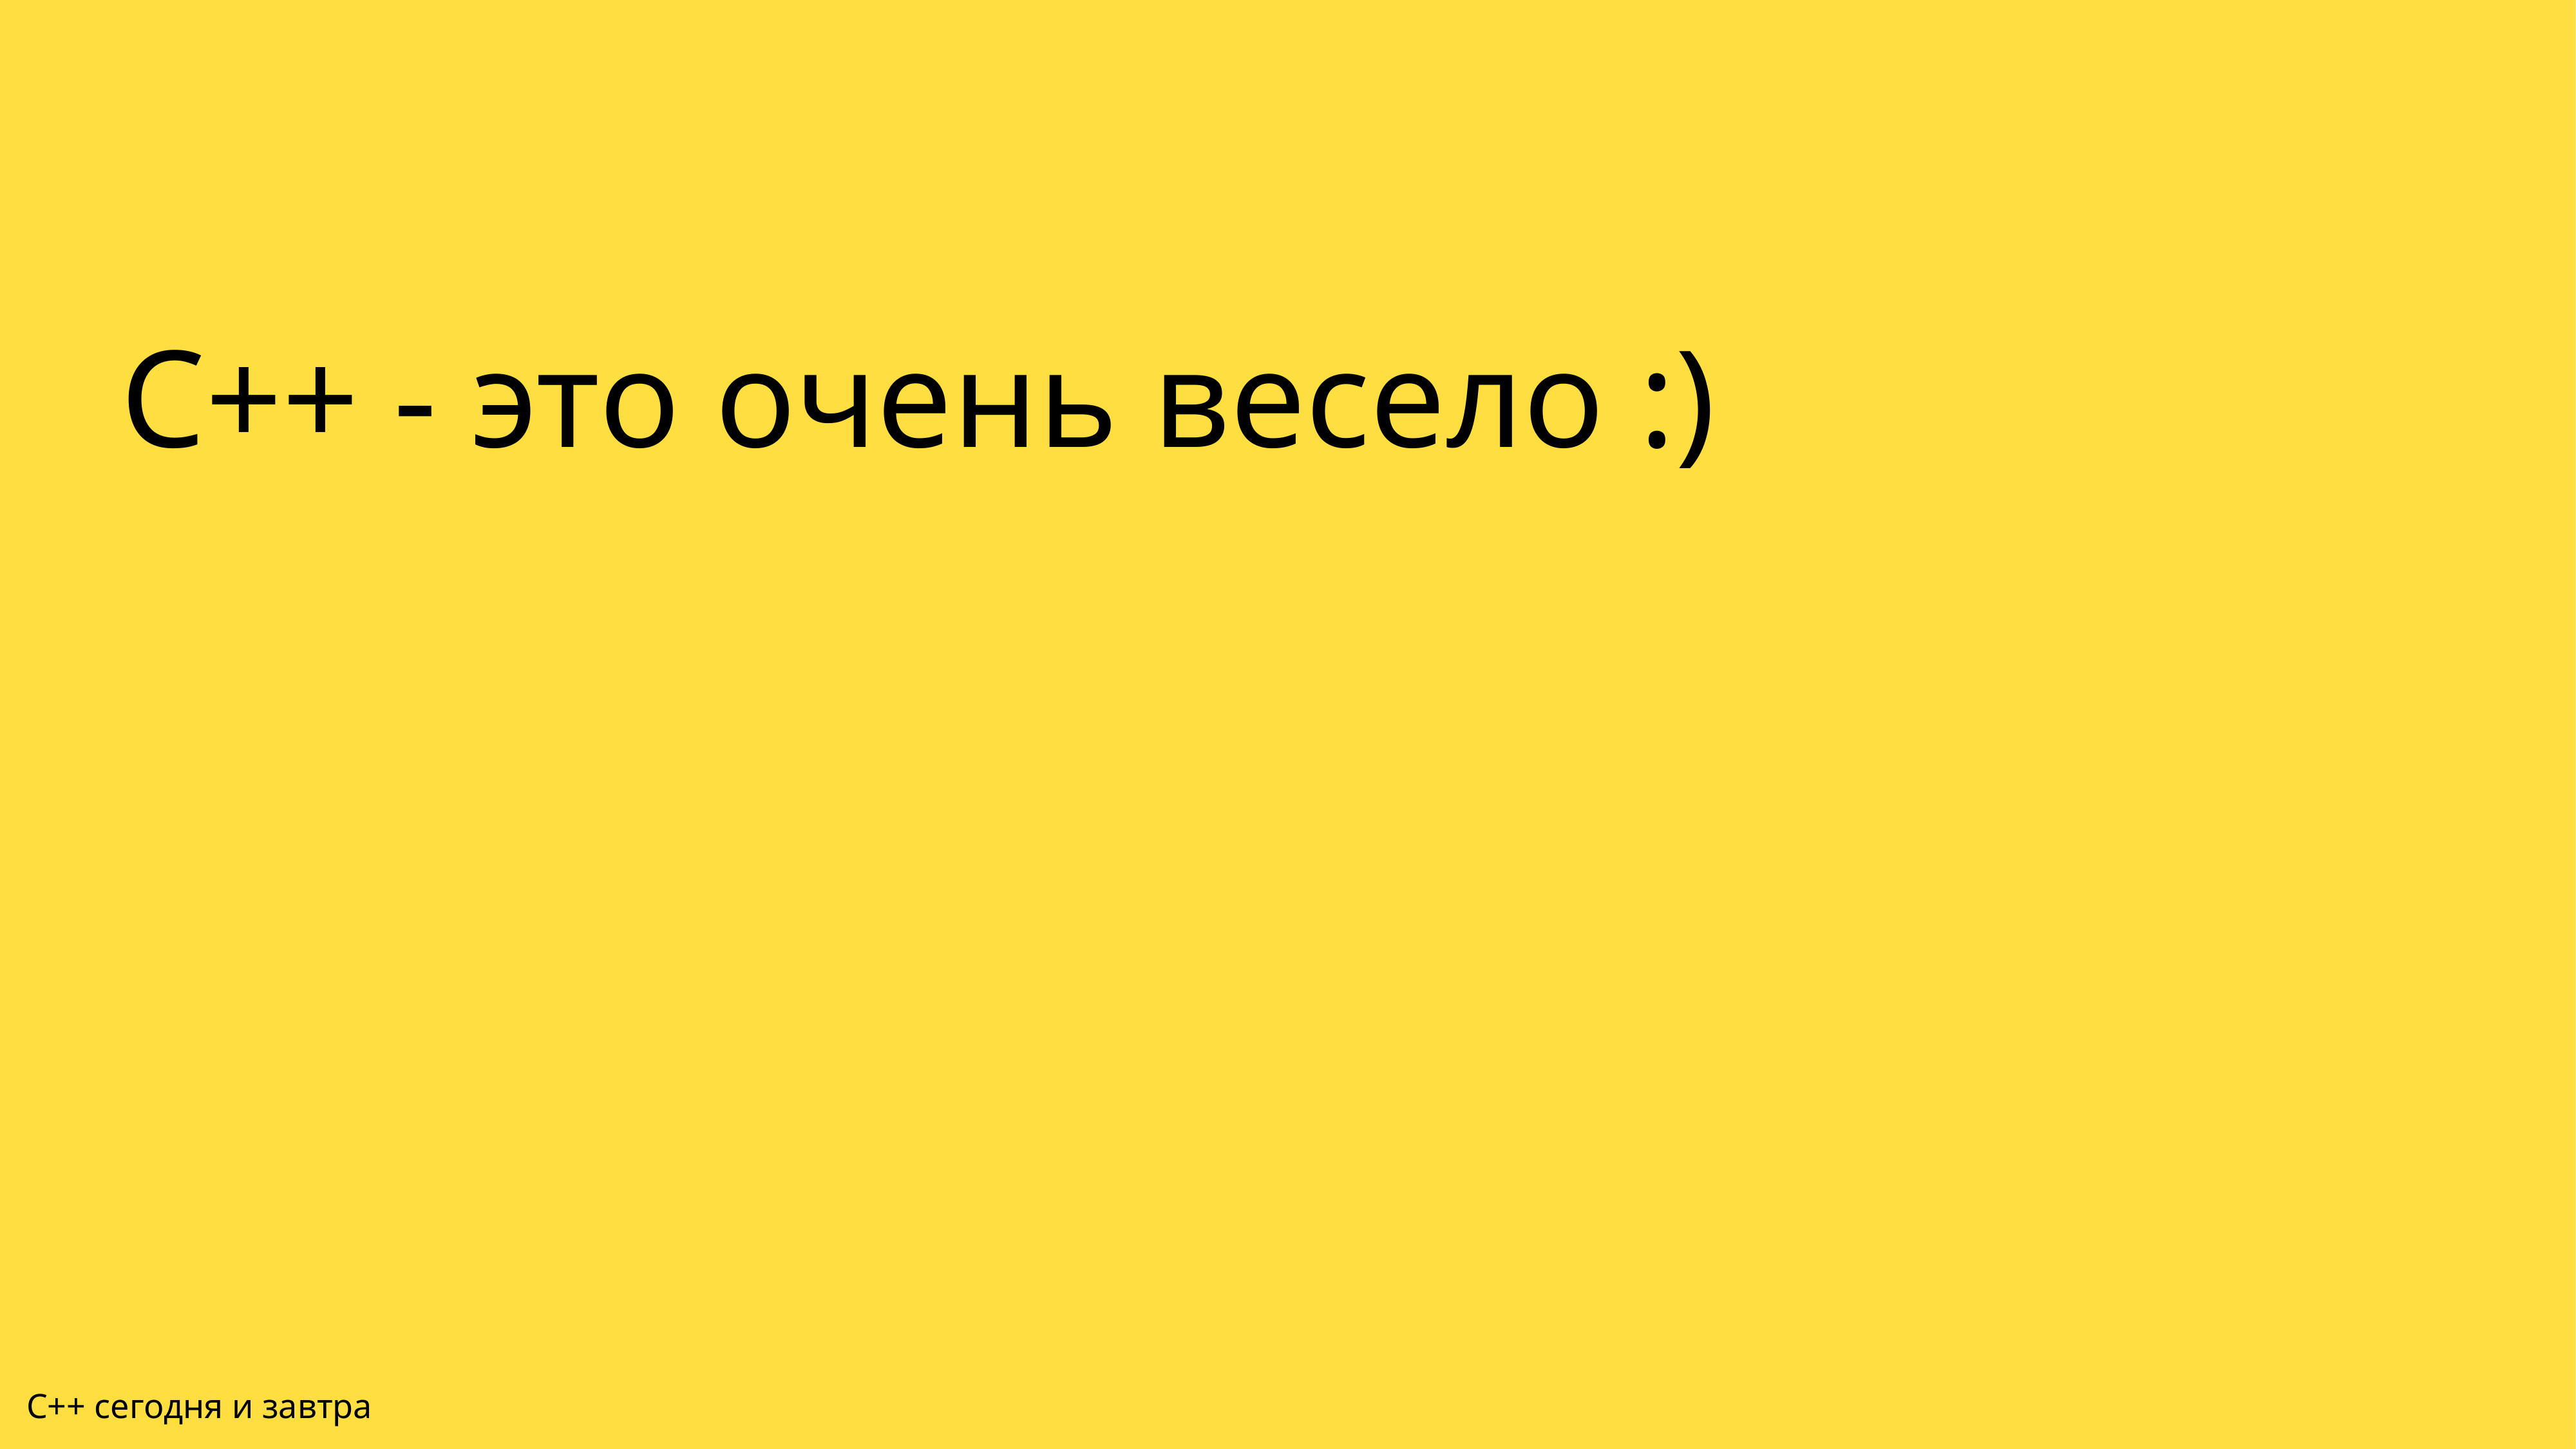

# C++ - это очень весело :)
C++ сегодня и завтра